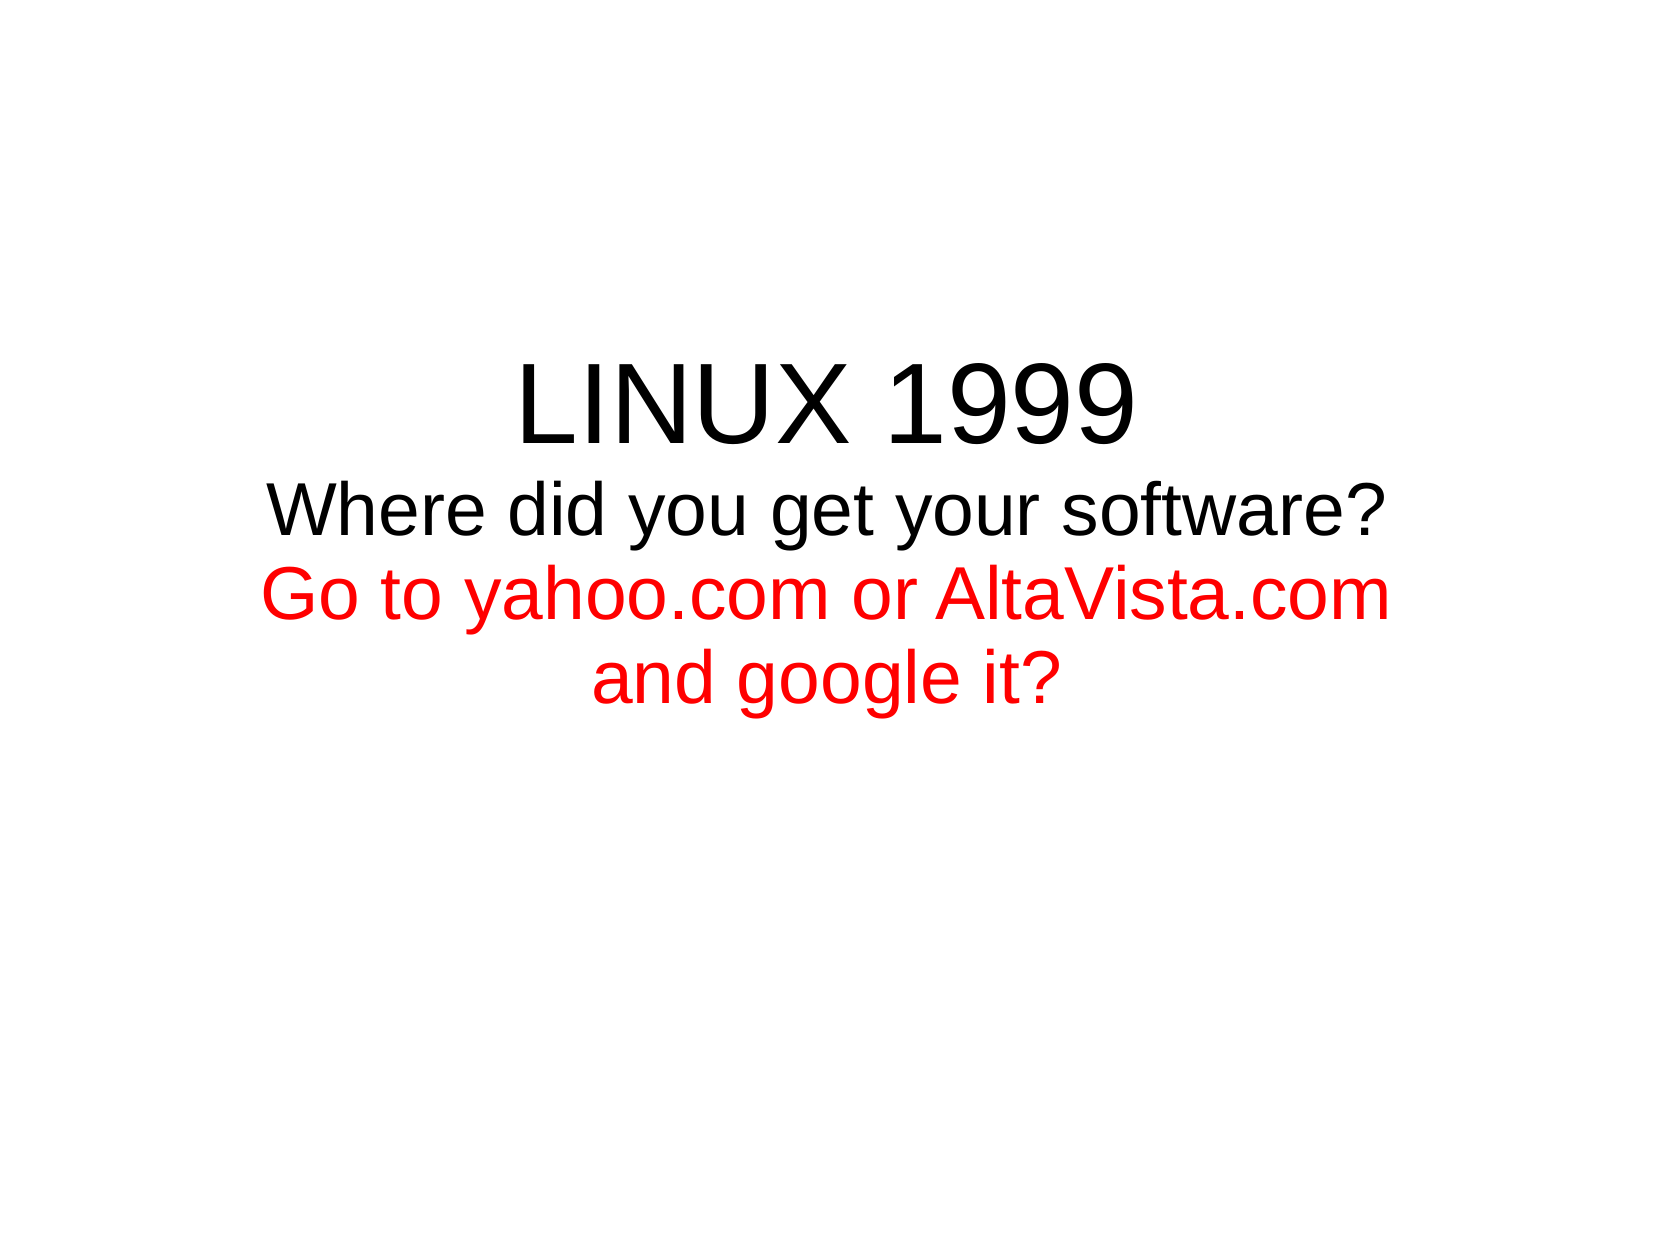

# LINUX 1999
Where did you get your software?
Go to yahoo.com or AltaVista.com
and google it?